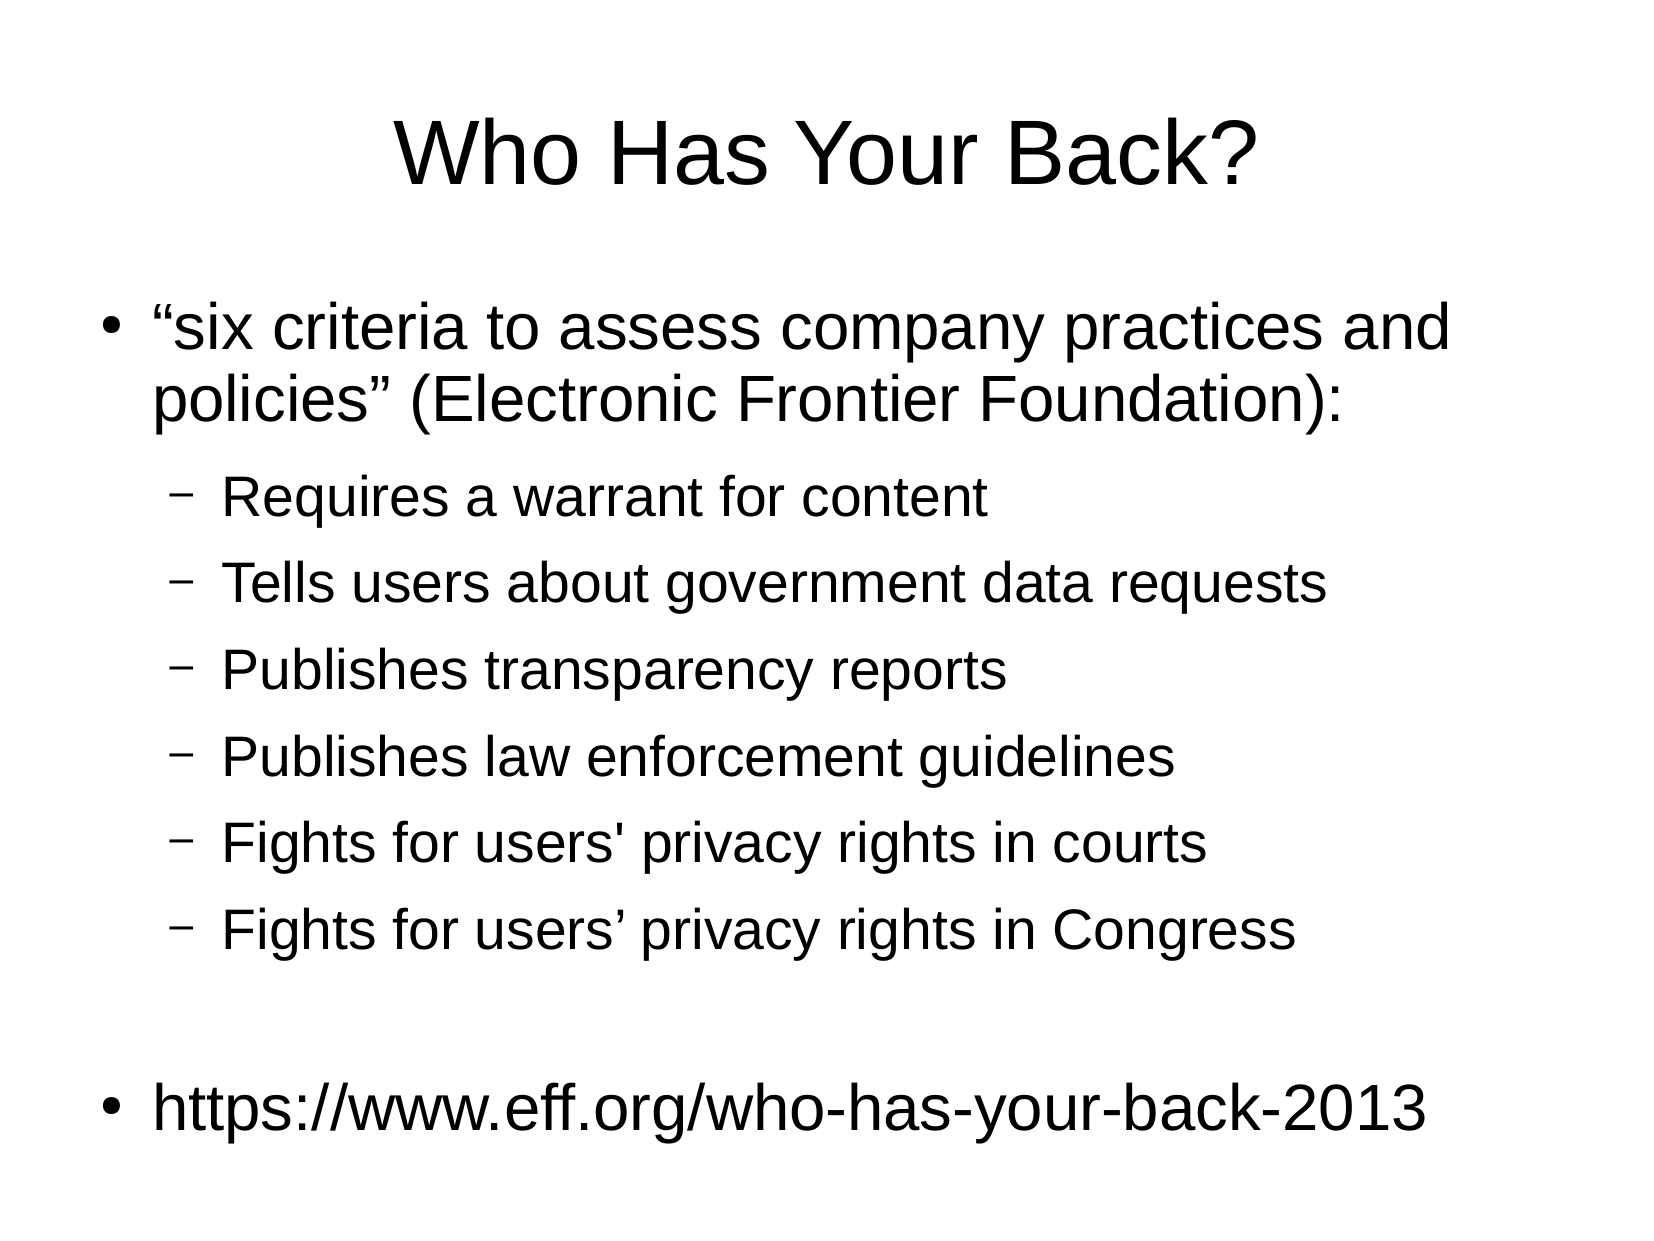

# Who Has Your Back?
“six criteria to assess company practices and policies” (Electronic Frontier Foundation):
Requires a warrant for content
Tells users about government data requests
Publishes transparency reports
Publishes law enforcement guidelines
Fights for users' privacy rights in courts
Fights for users’ privacy rights in Congress
https://www.eff.org/who-has-your-back-2013